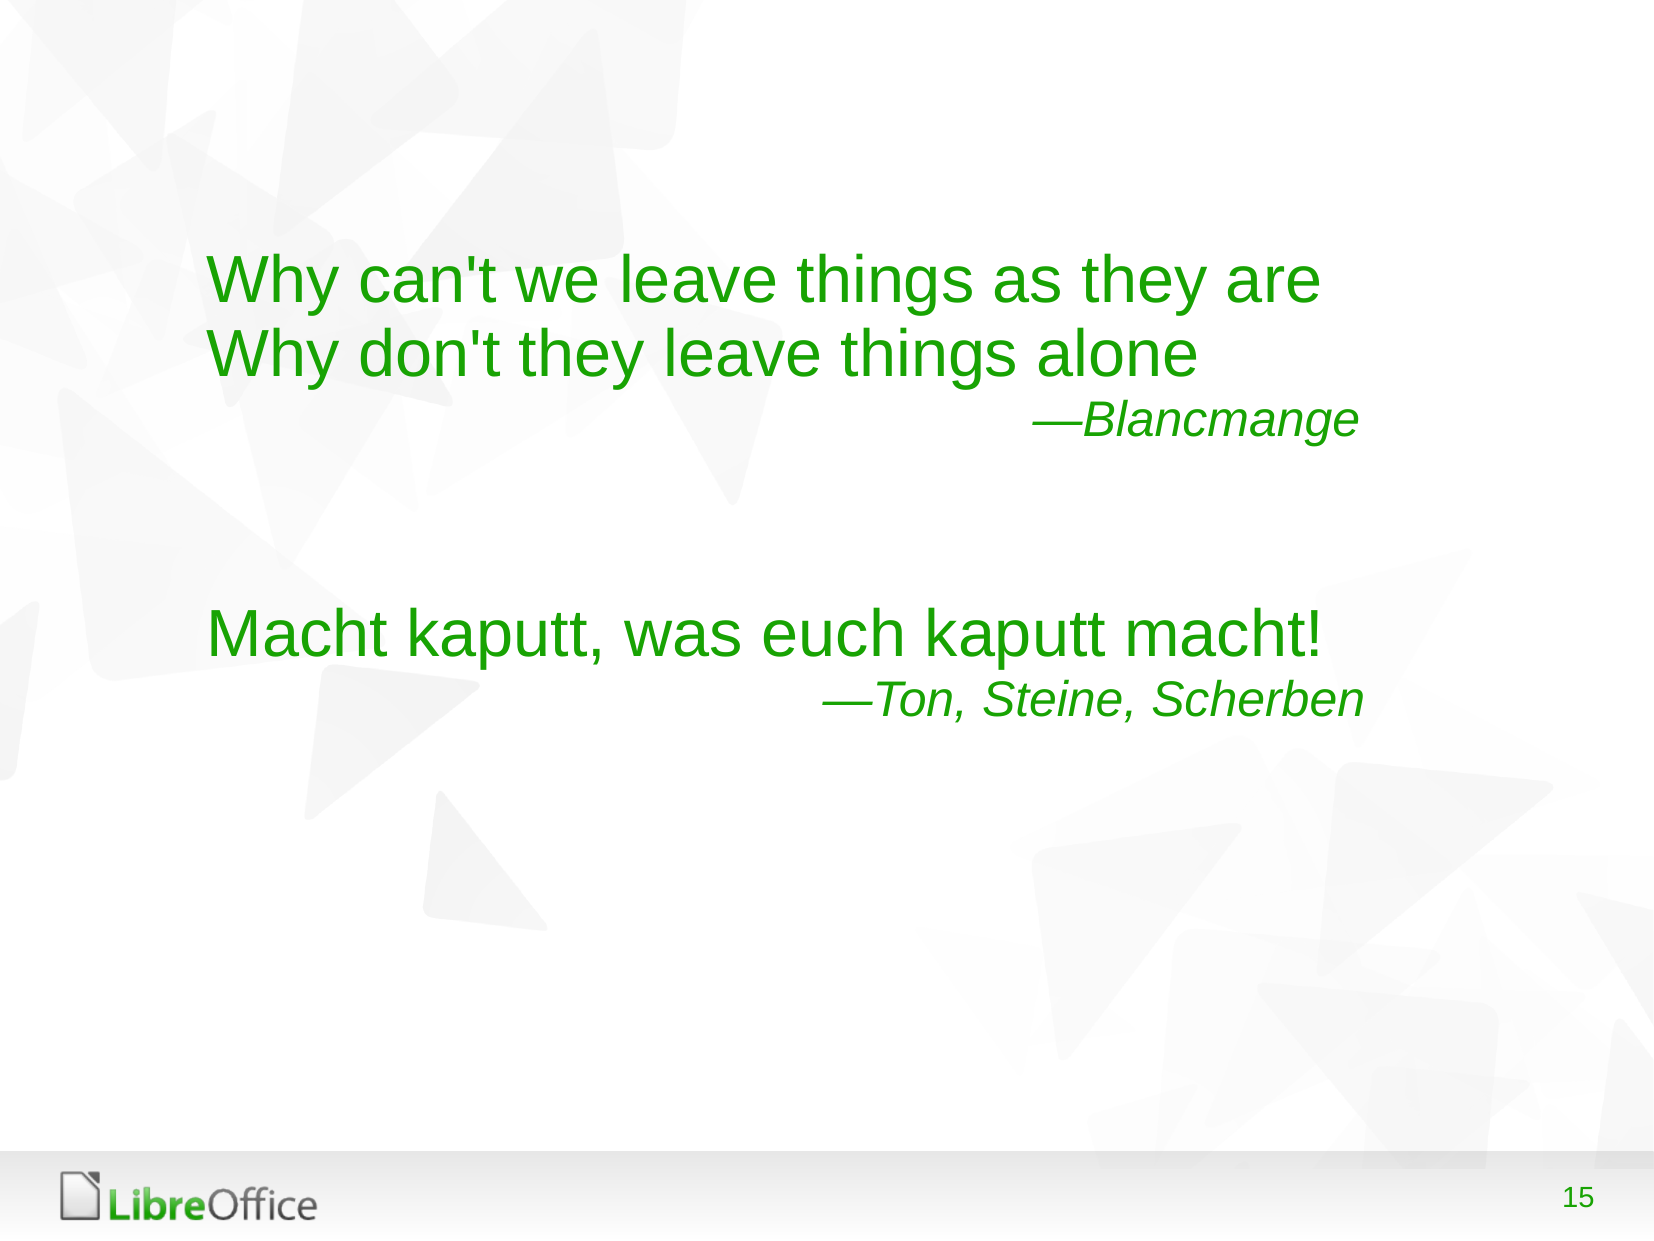

# Why can't we leave things as they are Why don't they leave things alone ―Blancmange Macht kaputt, was euch kaputt macht! ―Ton, Steine, Scherben
15